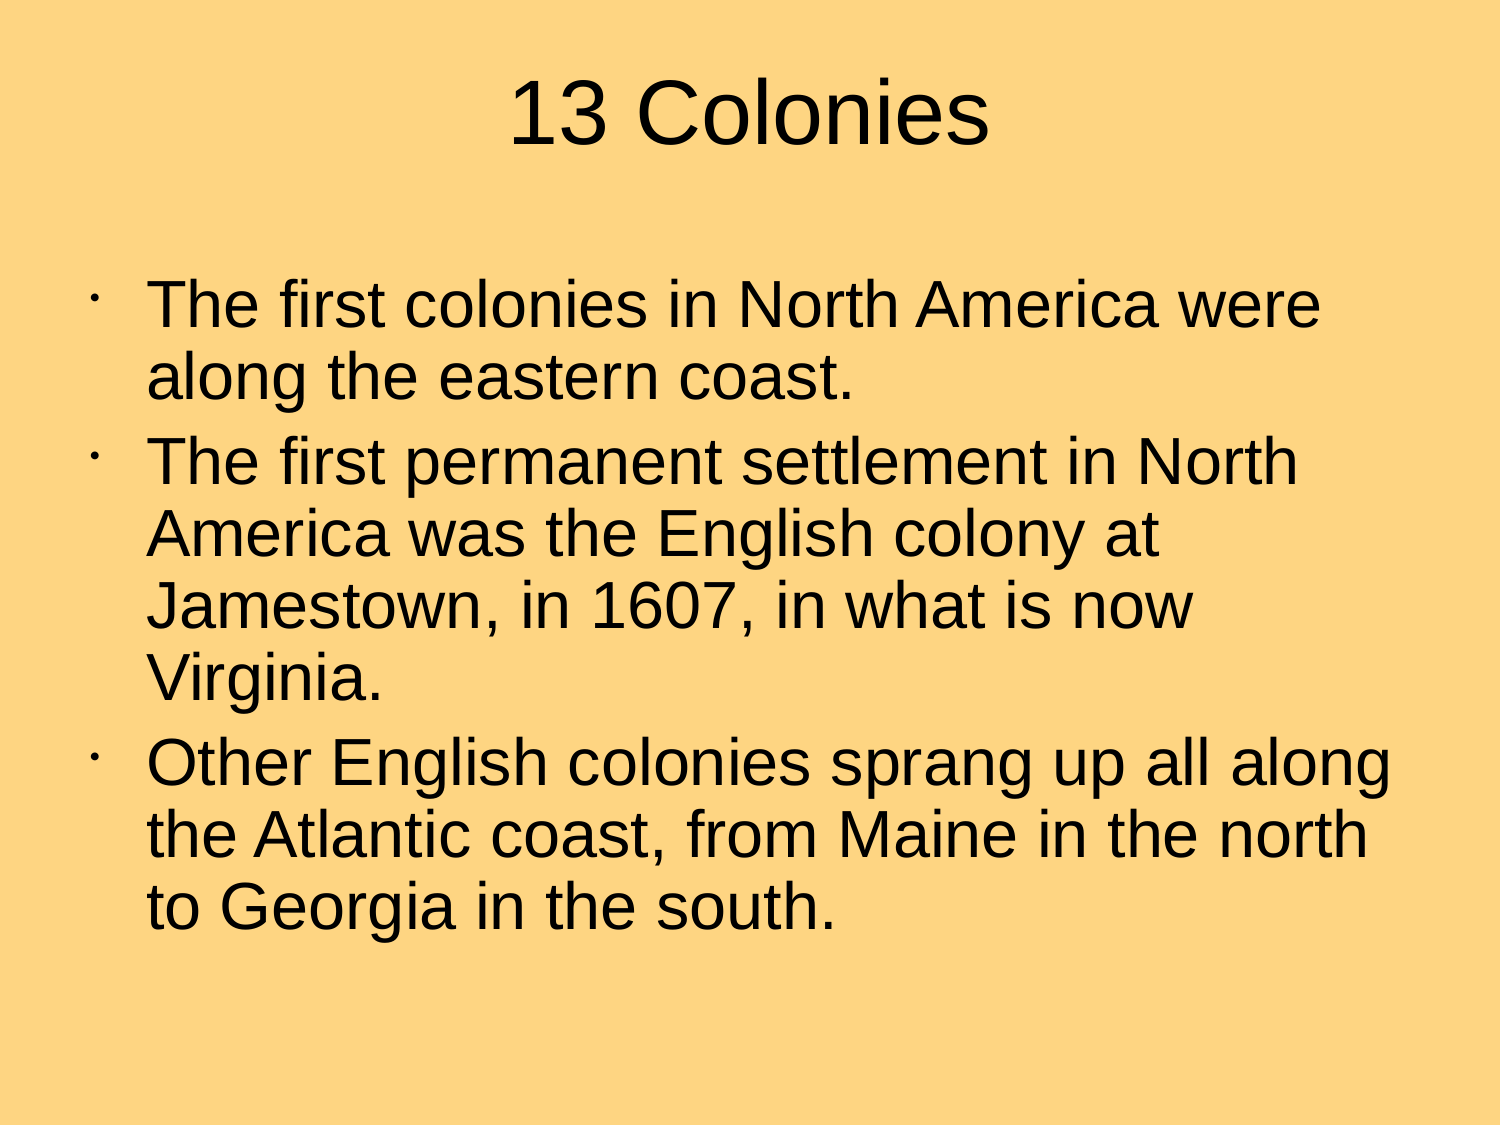

# 13 Colonies
The first colonies in North America were along the eastern coast.
The first permanent settlement in North America was the English colony at Jamestown, in 1607, in what is now Virginia.
Other English colonies sprang up all along the Atlantic coast, from Maine in the north to Georgia in the south.